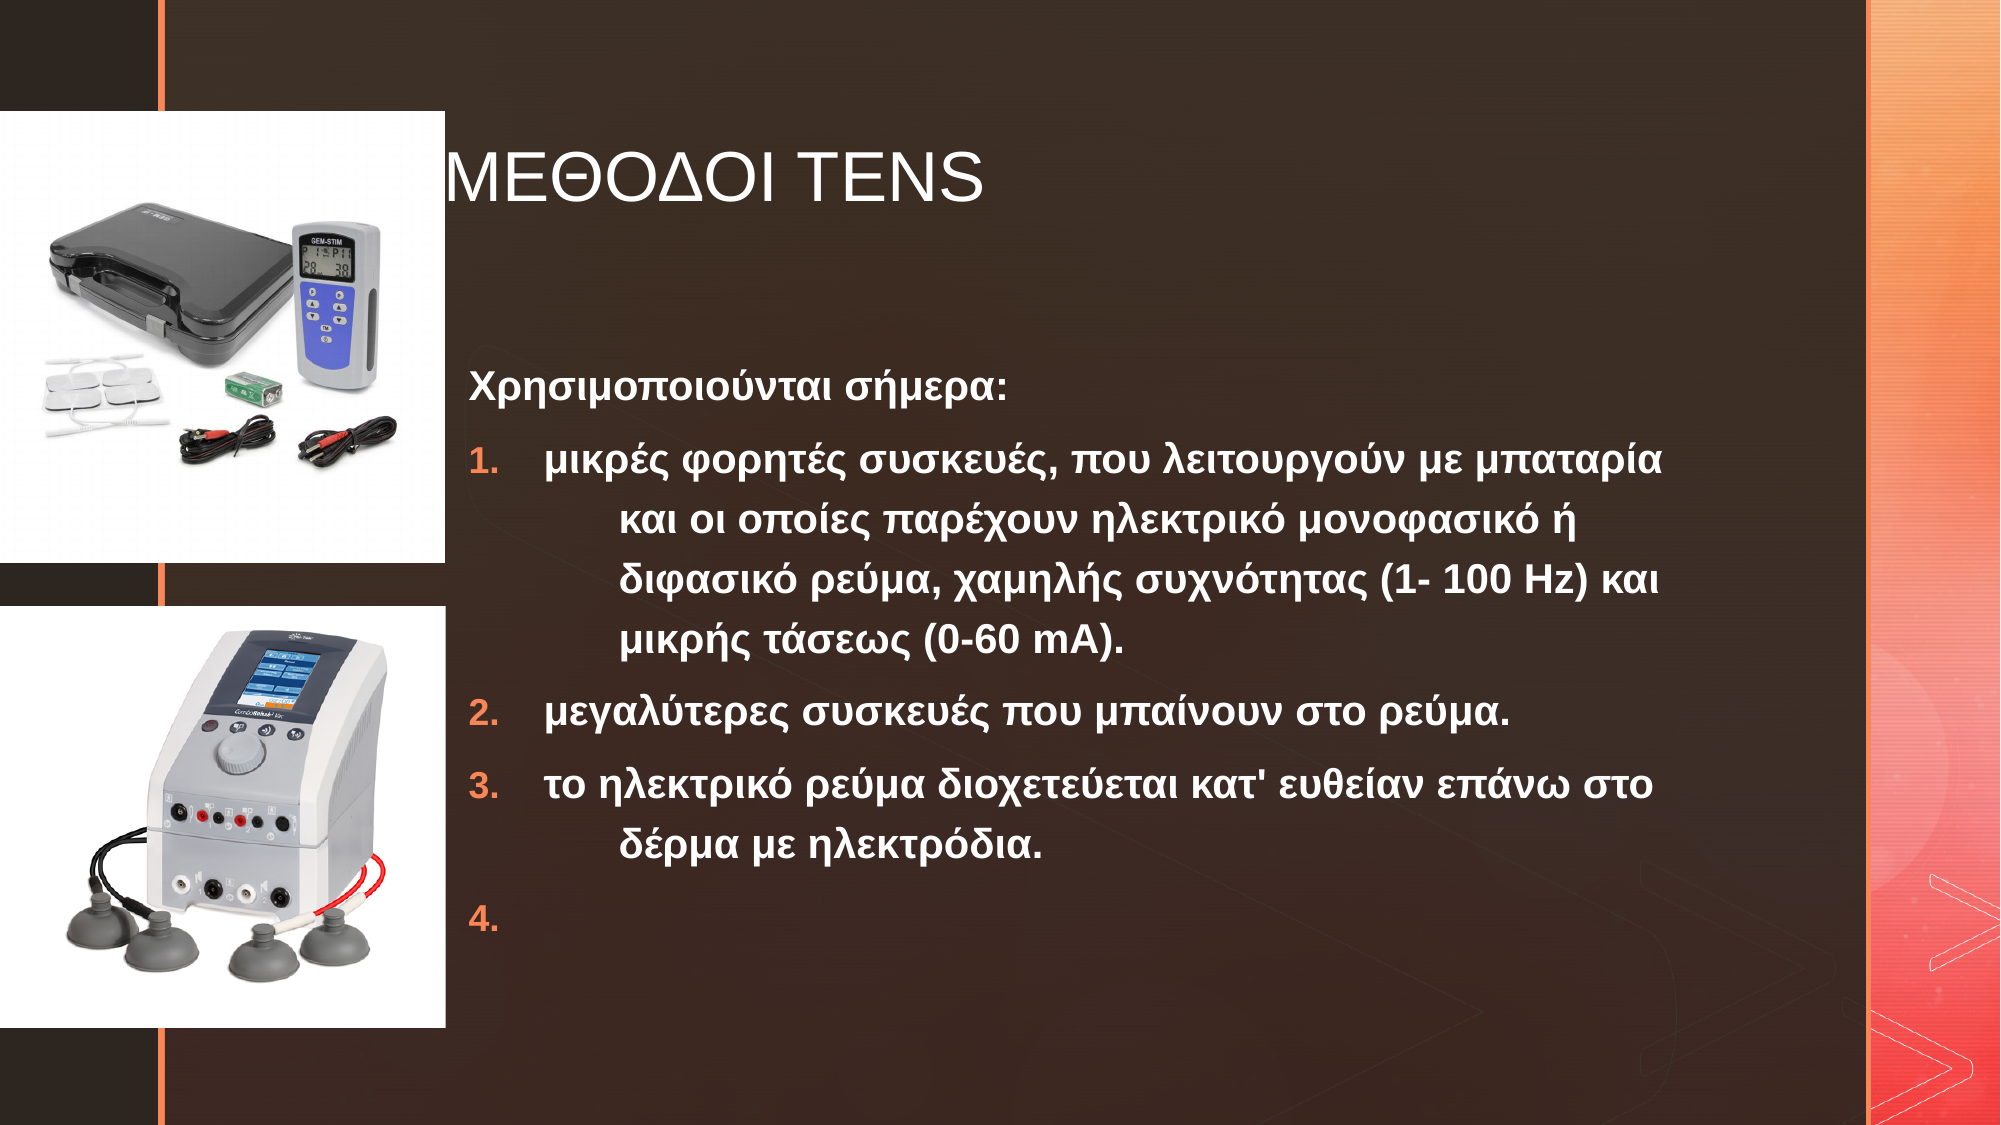

# ΜΕΘΟΔΟΙ ΤΕΝS
Χρησιμοποιούνται σήμερα:
μικρές φορητές συσκευές, που λειτουργούν με μπαταρία και οι οποίες παρέχουν ηλεκτρικό μονοφασικό ή διφασικό ρεύμα, χαμηλής συχνότητας (1- 100 Hz) και μικρής τάσεως (0-60 mA).
μεγαλύτερες συσκευές που μπαίνουν στο ρεύμα.
το ηλεκτρικό ρεύμα διοχετεύεται κατ' ευθείαν επάνω στο δέρμα με ηλεκτρόδια.